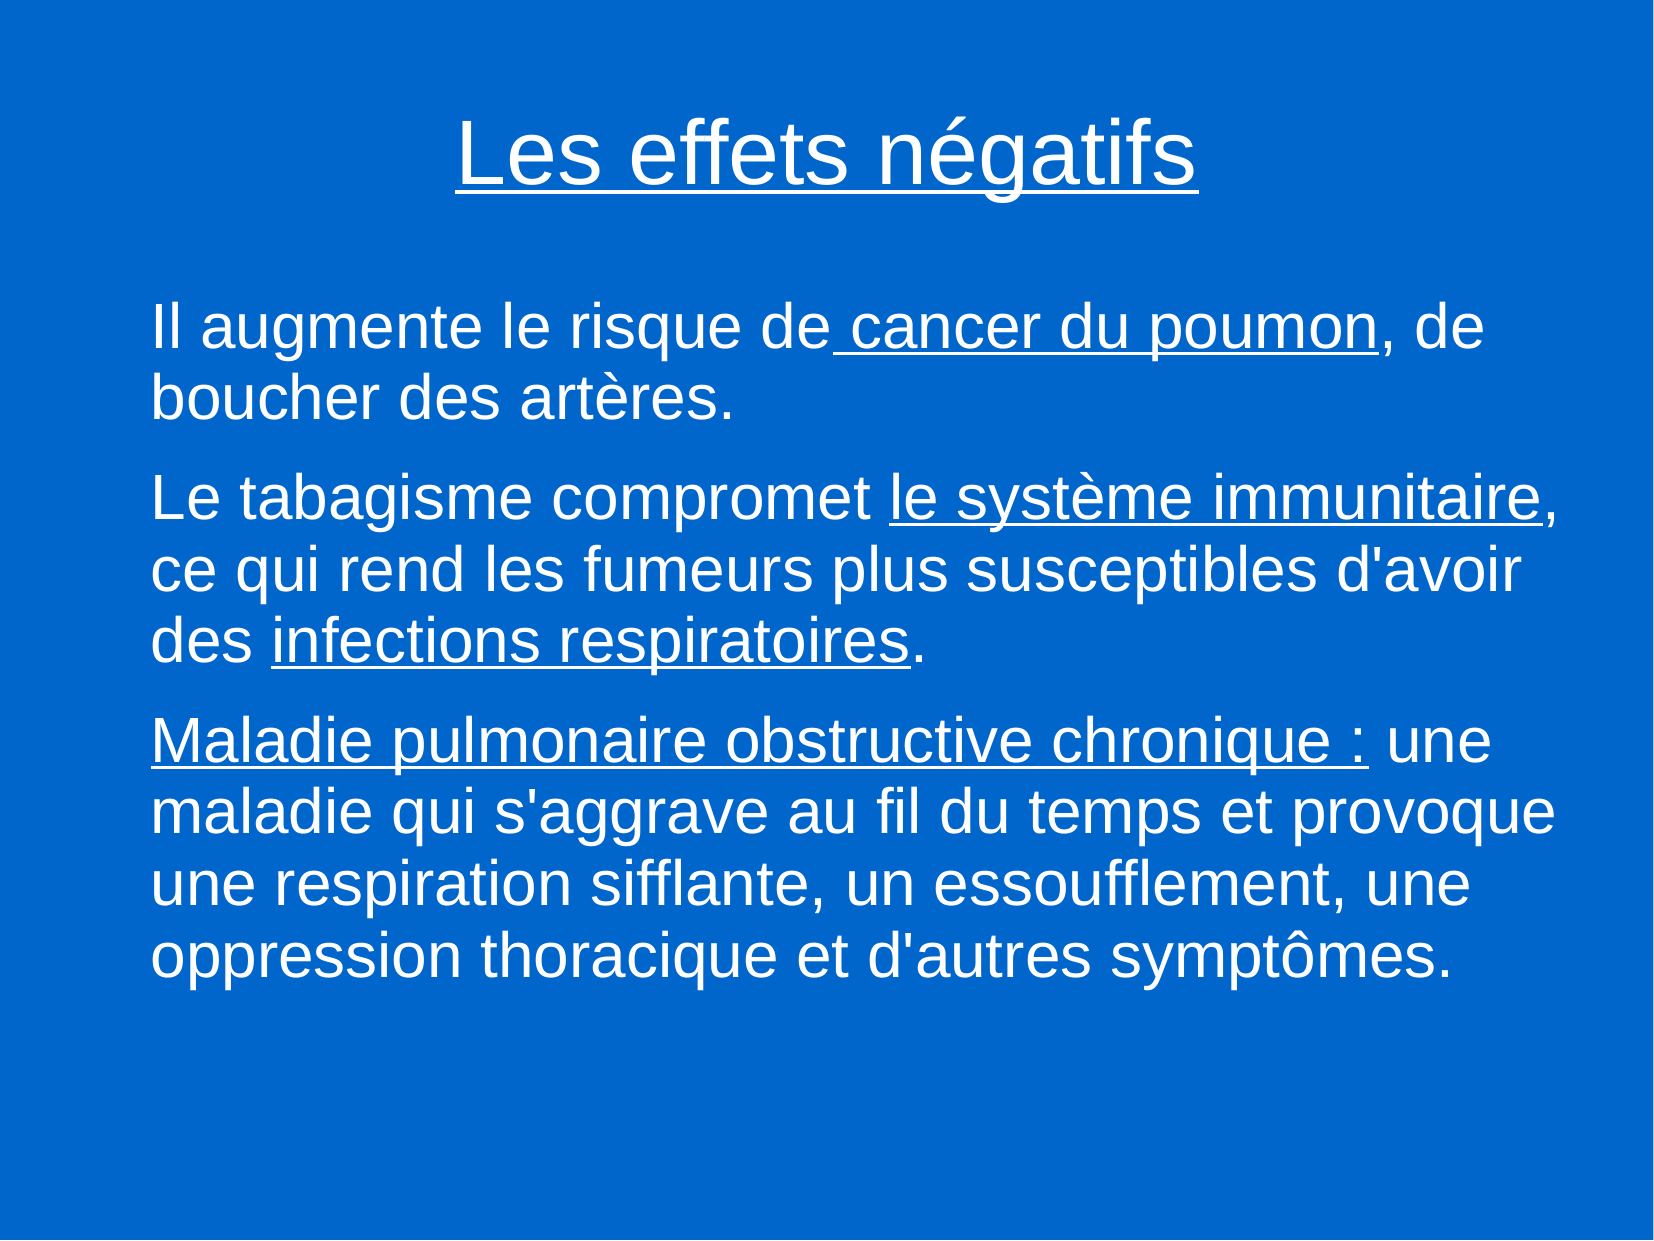

# Les effets négatifs
Il augmente le risque de cancer du poumon, de boucher des artères.
Le tabagisme compromet le système immunitaire, ce qui rend les fumeurs plus susceptibles d'avoir des infections respiratoires.
Maladie pulmonaire obstructive chronique : une maladie qui s'aggrave au fil du temps et provoque une respiration sifflante, un essoufflement, une oppression thoracique et d'autres symptômes.